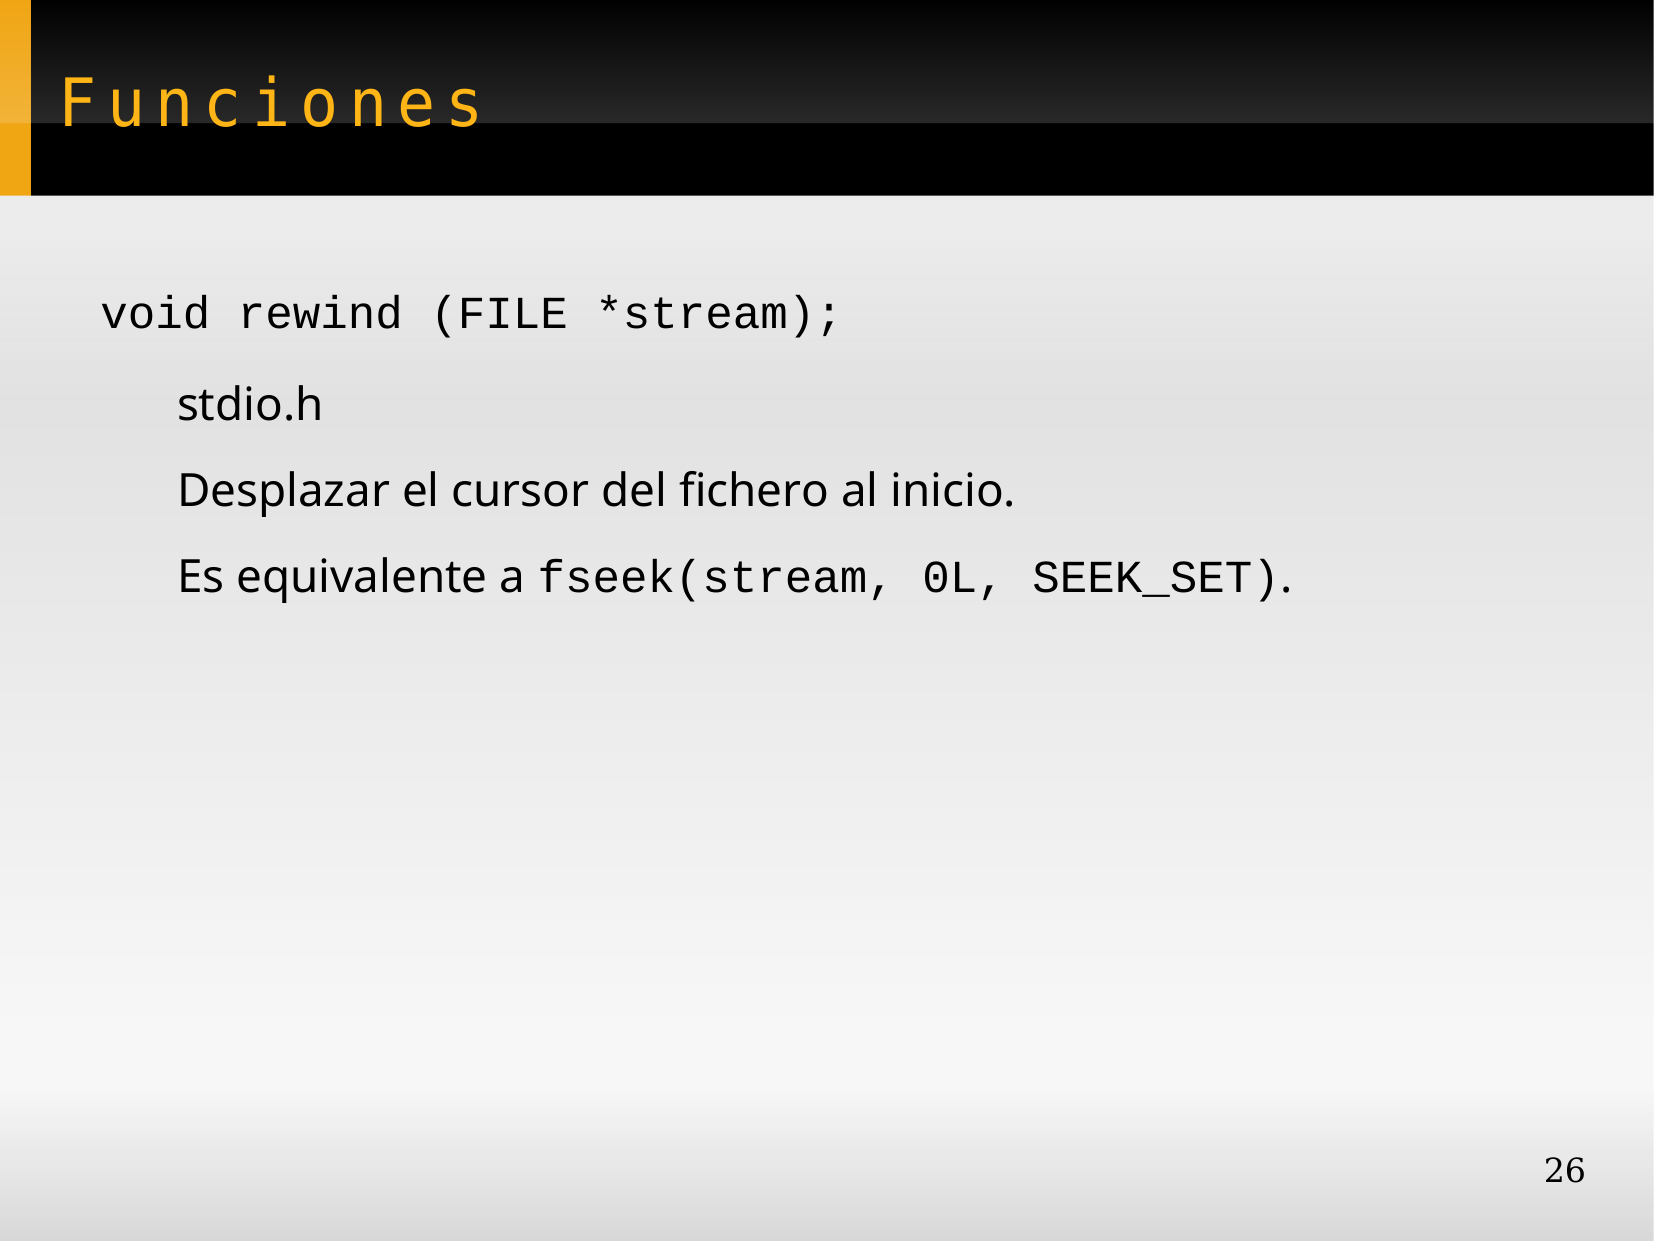

# Funciones
void rewind (FILE *stream);
stdio.h
Desplazar el cursor del fichero al inicio.
Es equivalente a fseek(stream, 0L, SEEK_SET).
26